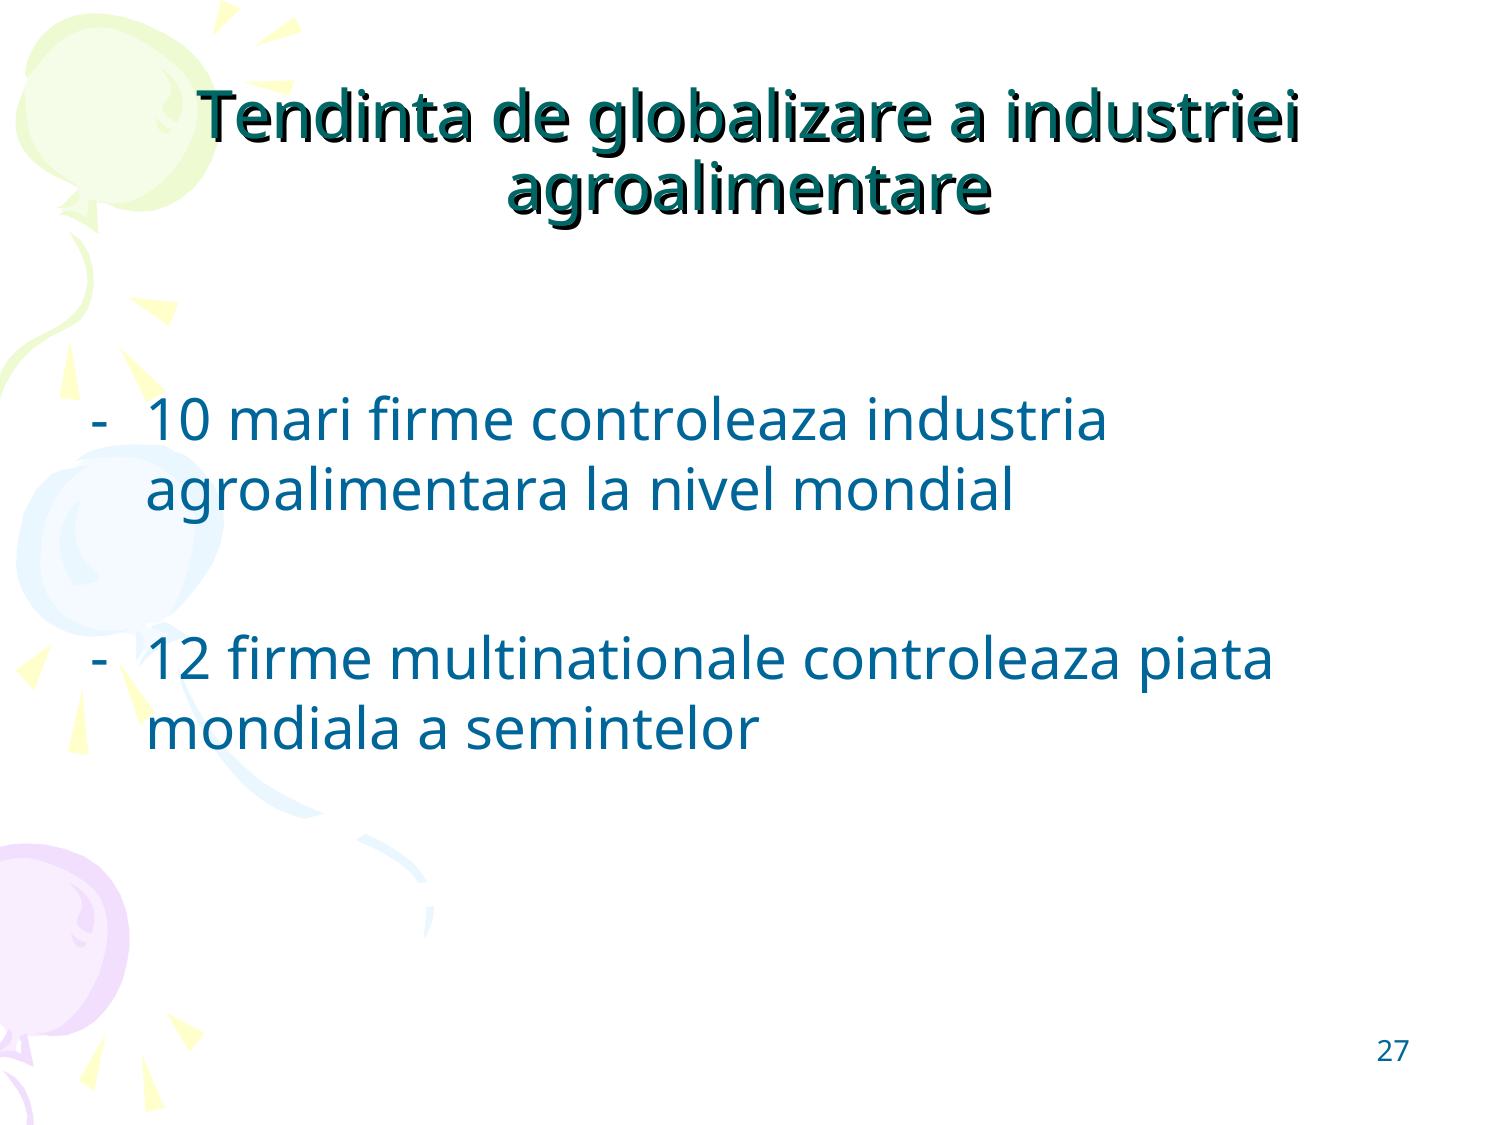

Tendinta de globalizare a industriei agroalimentare
10 mari firme controleaza industria agroalimentara la nivel mondial
12 firme multinationale controleaza piata mondiala a semintelor